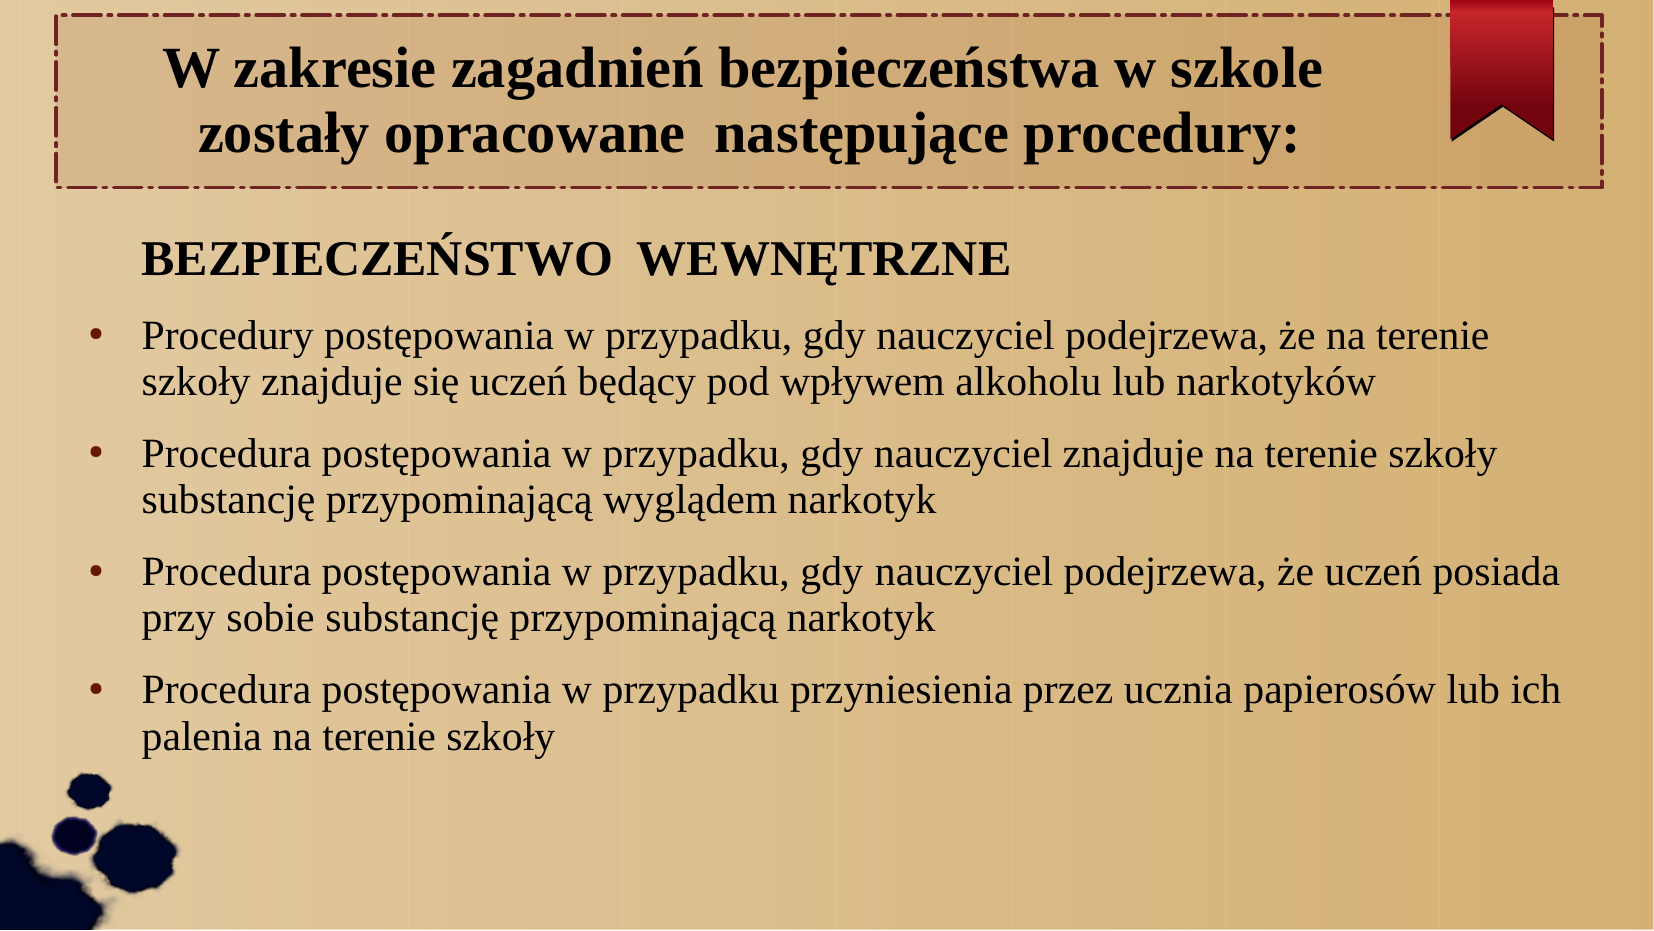

# W zakresie zagadnień bezpieczeństwa w szkole zostały opracowane następujące procedury:
BEZPIECZEŃSTWO WEWNĘTRZNE
Procedury postępowania w przypadku, gdy nauczyciel podejrzewa, że na terenie szkoły znajduje się uczeń będący pod wpływem alkoholu lub narkotyków
Procedura postępowania w przypadku, gdy nauczyciel znajduje na terenie szkoły substancję przypominającą wyglądem narkotyk
Procedura postępowania w przypadku, gdy nauczyciel podejrzewa, że uczeń posiada przy sobie substancję przypominającą narkotyk
Procedura postępowania w przypadku przyniesienia przez ucznia papierosów lub ich palenia na terenie szkoły